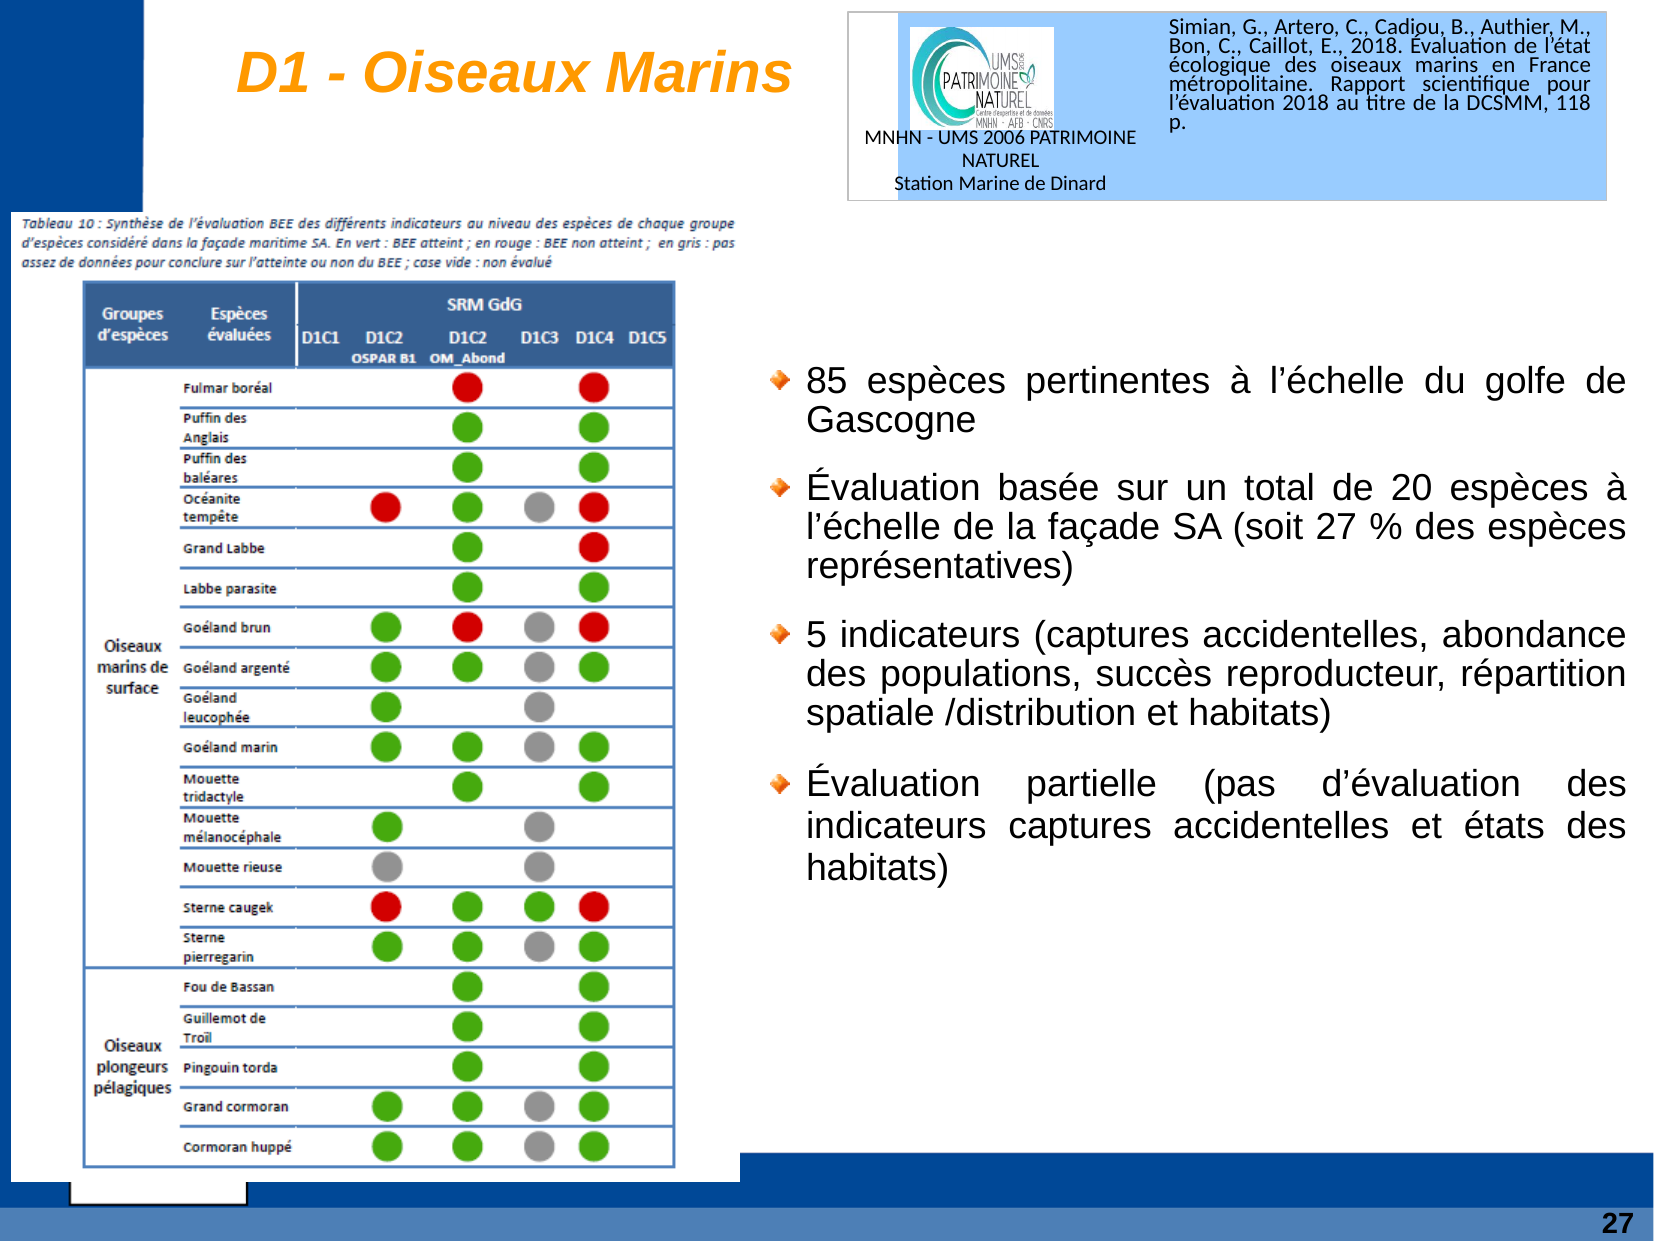

D1 - Oiseaux Marins
| | Simian, G., Artero, C., Cadiou, B., Authier, M., Bon, C., Caillot, E., 2018. Évaluation de l’état écologique des oiseaux marins en France métropolitaine. Rapport scientifique pour l’évaluation 2018 au titre de la DCSMM, 118 p. |
| --- | --- |
MNHN - UMS 2006 PATRIMOINE NATUREL
Station Marine de Dinard
85 espèces pertinentes à l’échelle du golfe de Gascogne
Évaluation basée sur un total de 20 espèces à l’échelle de la façade SA (soit 27 % des espèces représentatives)
5 indicateurs (captures accidentelles, abondance des populations, succès reproducteur, répartition spatiale /distribution et habitats)
Évaluation partielle (pas d’évaluation des indicateurs captures accidentelles et états des habitats)